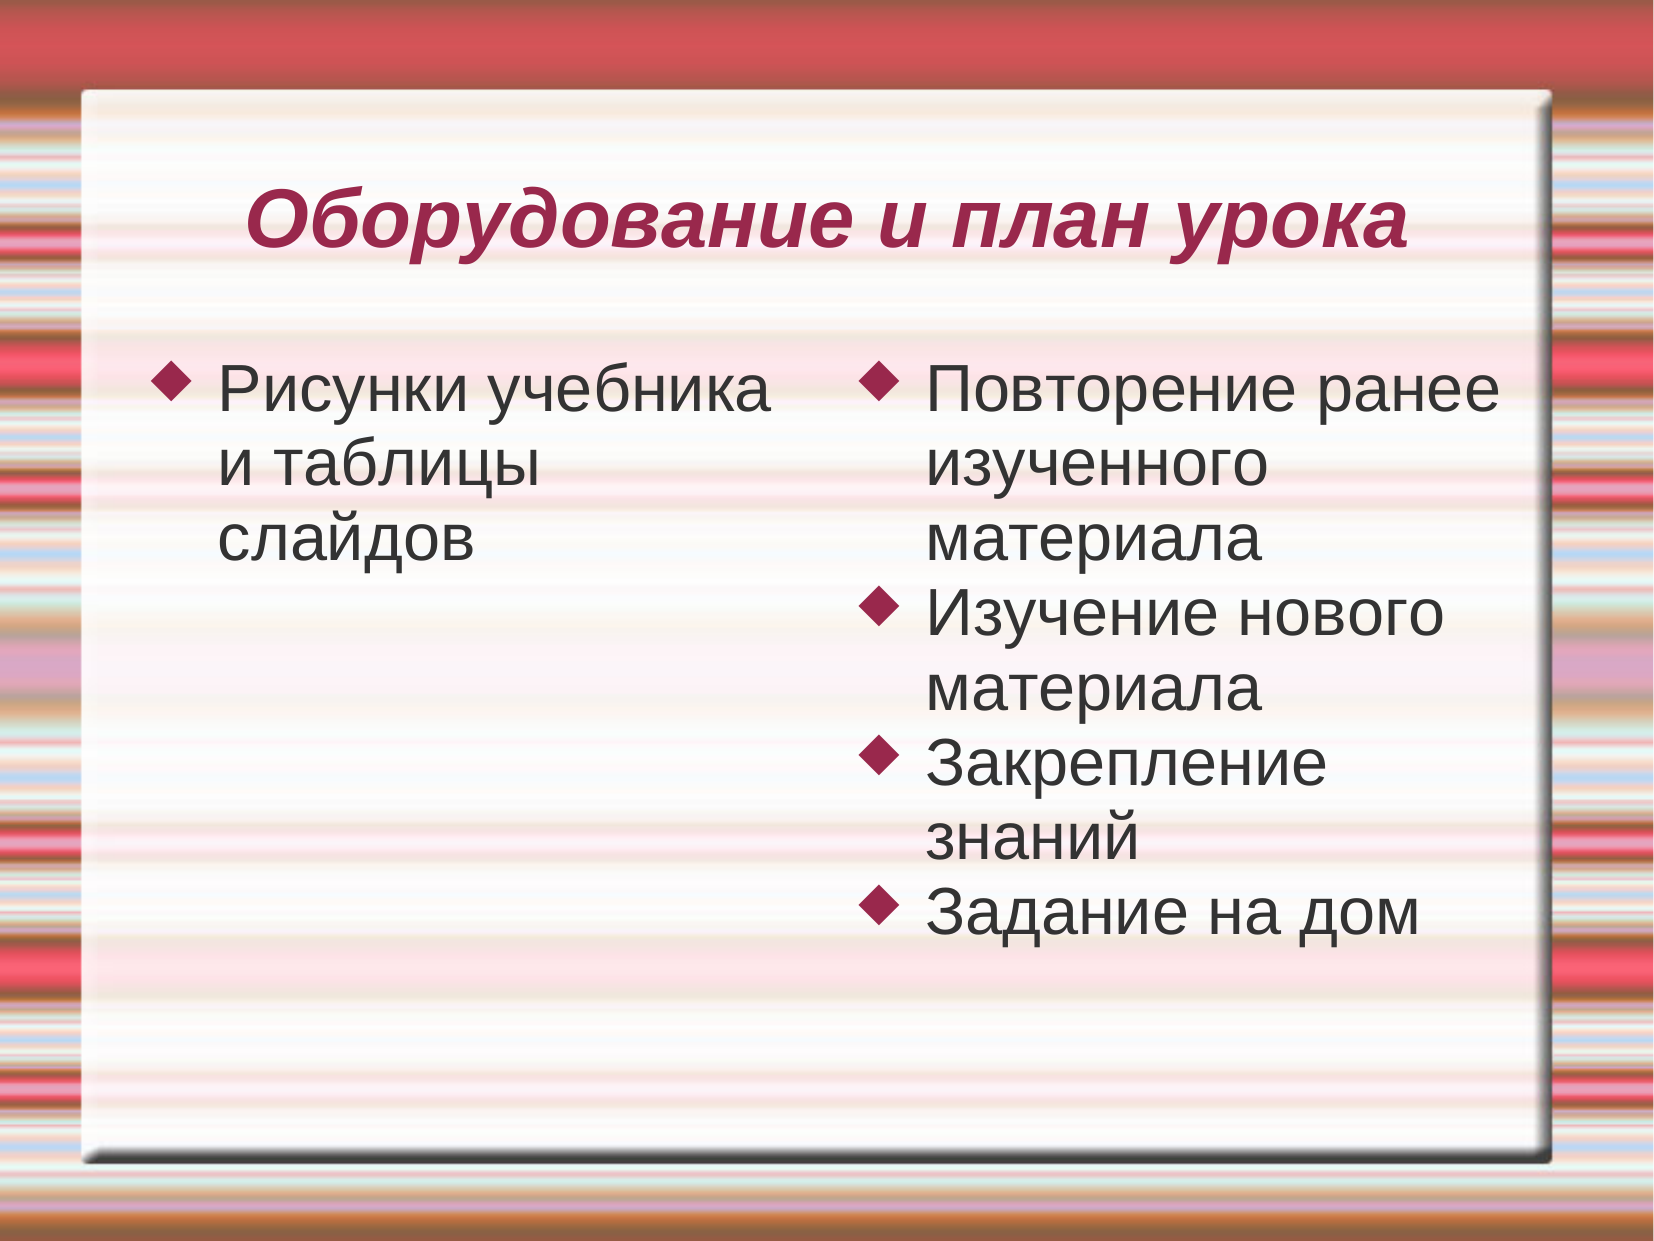

# Оборудование и план урока
Рисунки учебника и таблицы слайдов
Повторение ранее изученного материала
Изучение нового материала
Закрепление знаний
Задание на дом